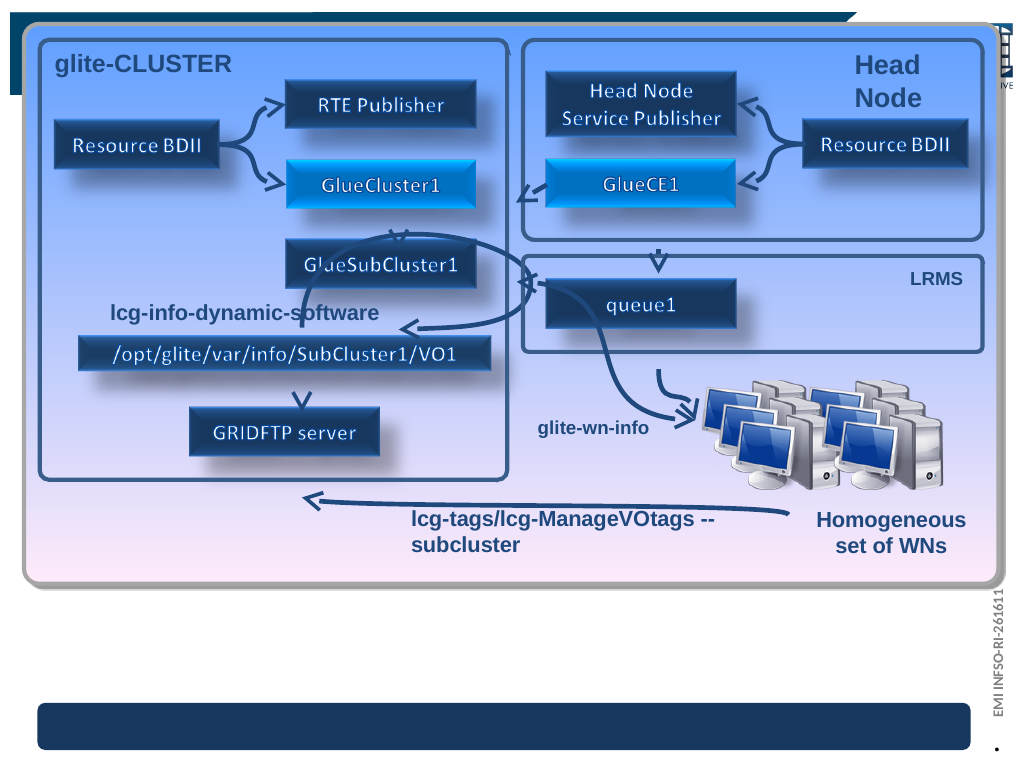

glite-CLUSTER
Head Node
LRMS
lcg-info-dynamic-software
glite-wn-info
lcg-tags/lcg-ManageVOtags --subcluster
Homogeneous set of WNs